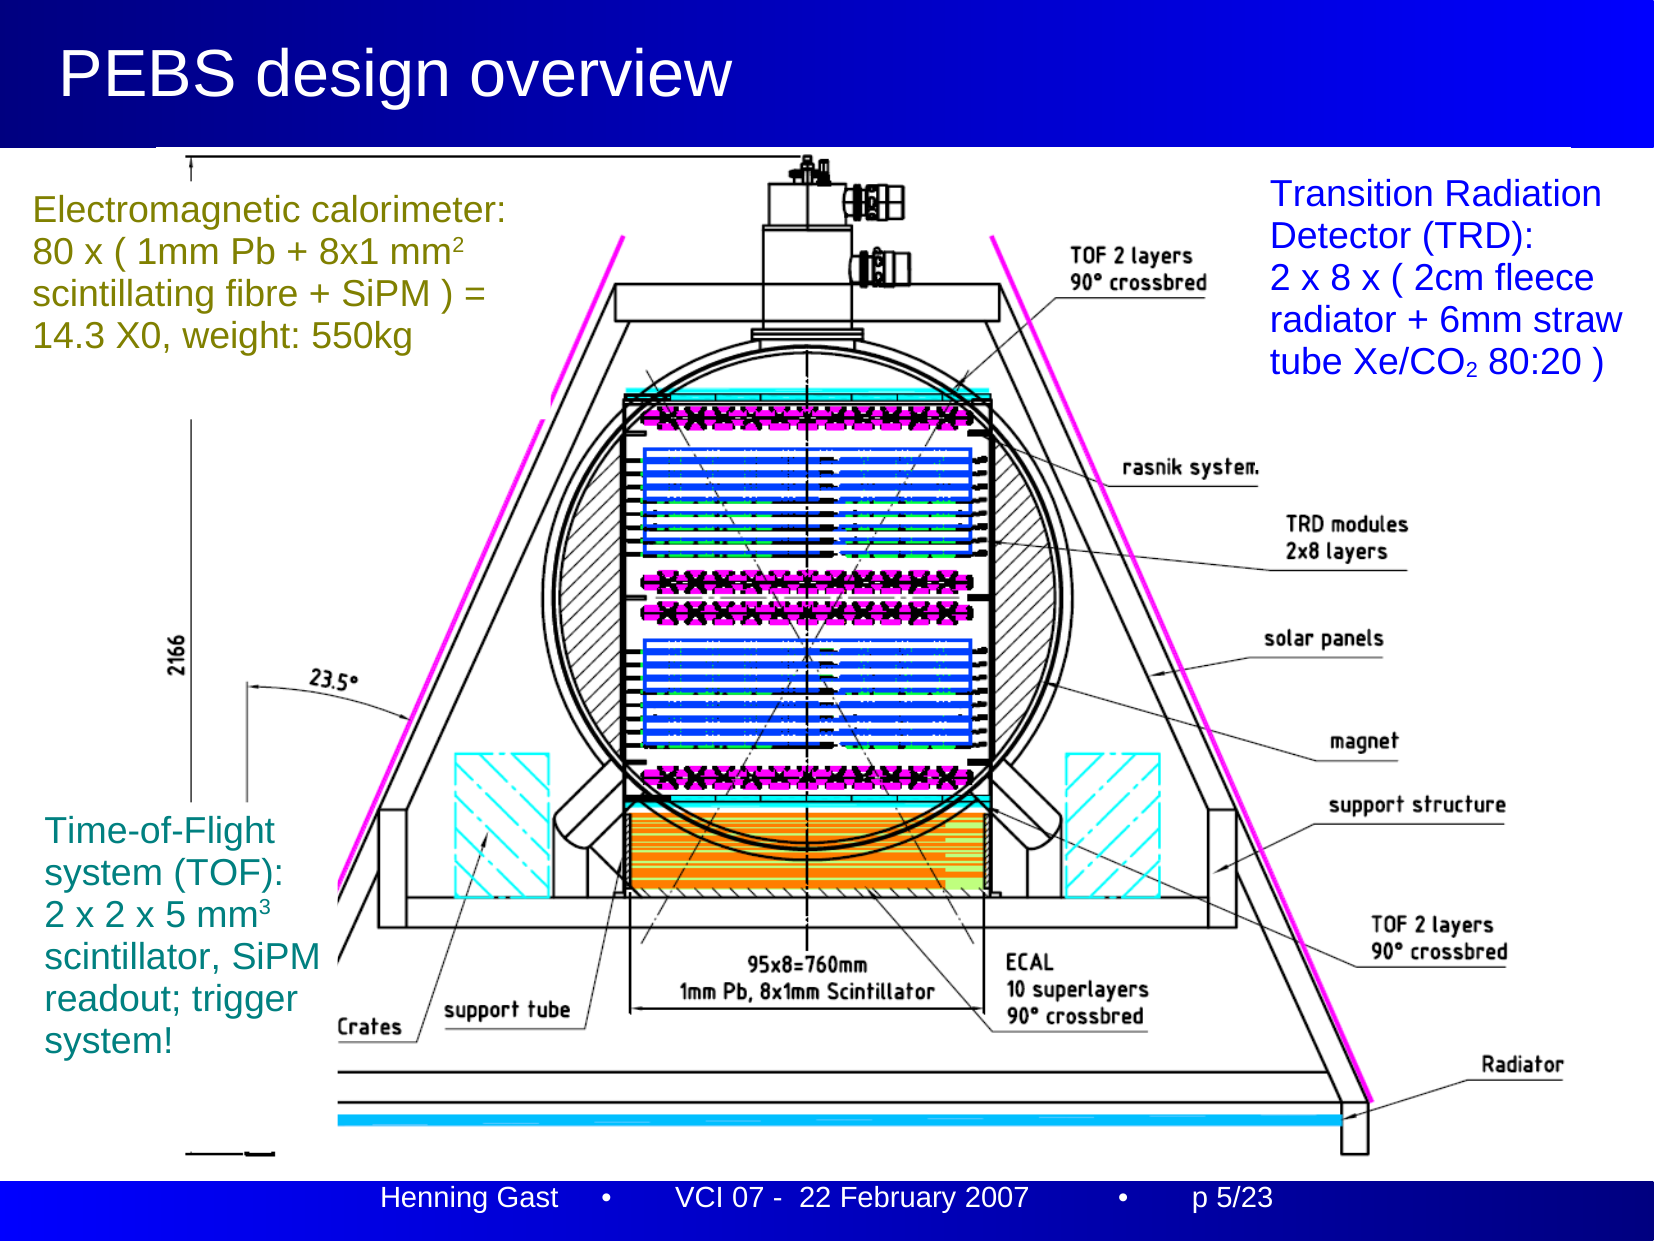

# PEBS design overview
Transition Radiation Detector (TRD):
2 x 8 x ( 2cm fleece radiator + 6mm straw tube Xe/CO2 80:20 )
Electromagnetic calorimeter:
80 x ( 1mm Pb + 8x1 mm2 scintillating fibre + SiPM ) = 14.3 X0, weight: 550kg
Time-of-Flight system (TOF):
2 x 2 x 5 mm3 scintillator, SiPM readout; trigger system!